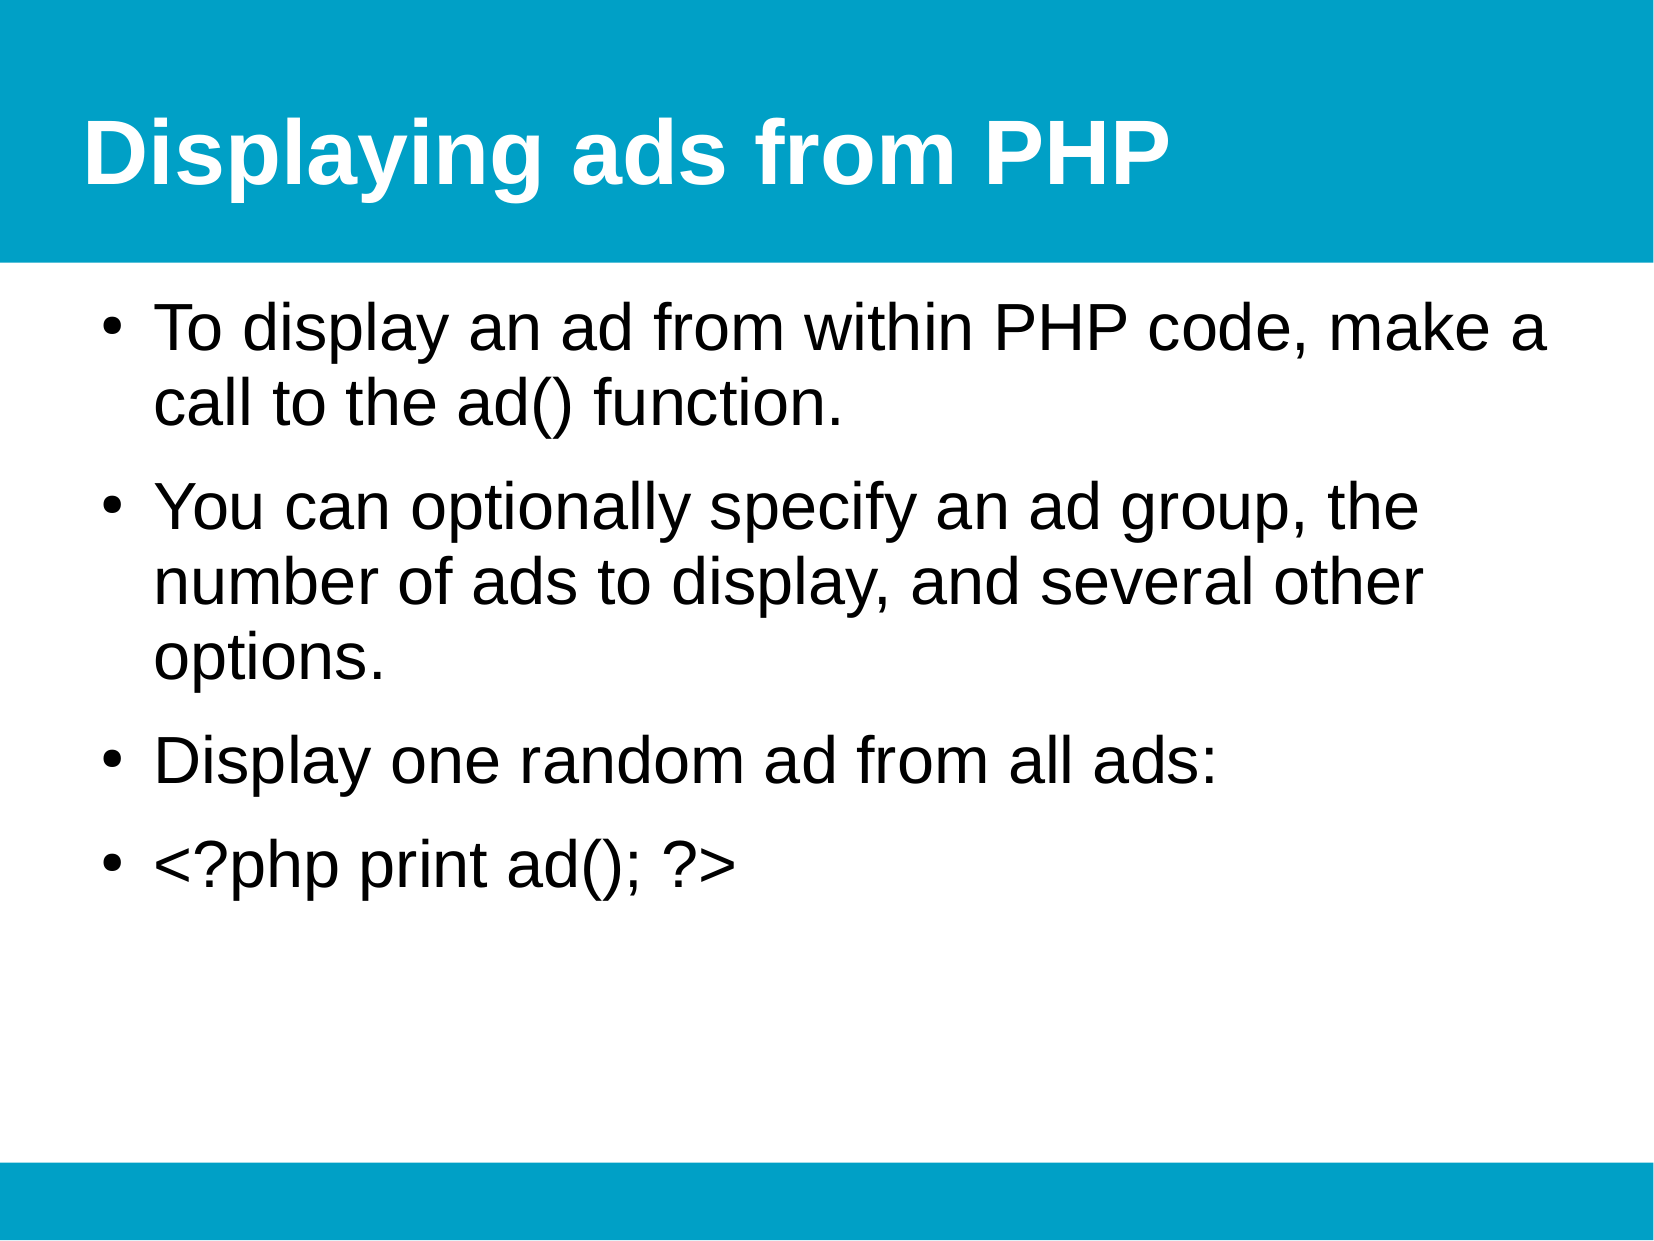

# Displaying ads from PHP
To display an ad from within PHP code, make a call to the ad() function.
You can optionally specify an ad group, the number of ads to display, and several other options.
Display one random ad from all ads:
<?php print ad(); ?>